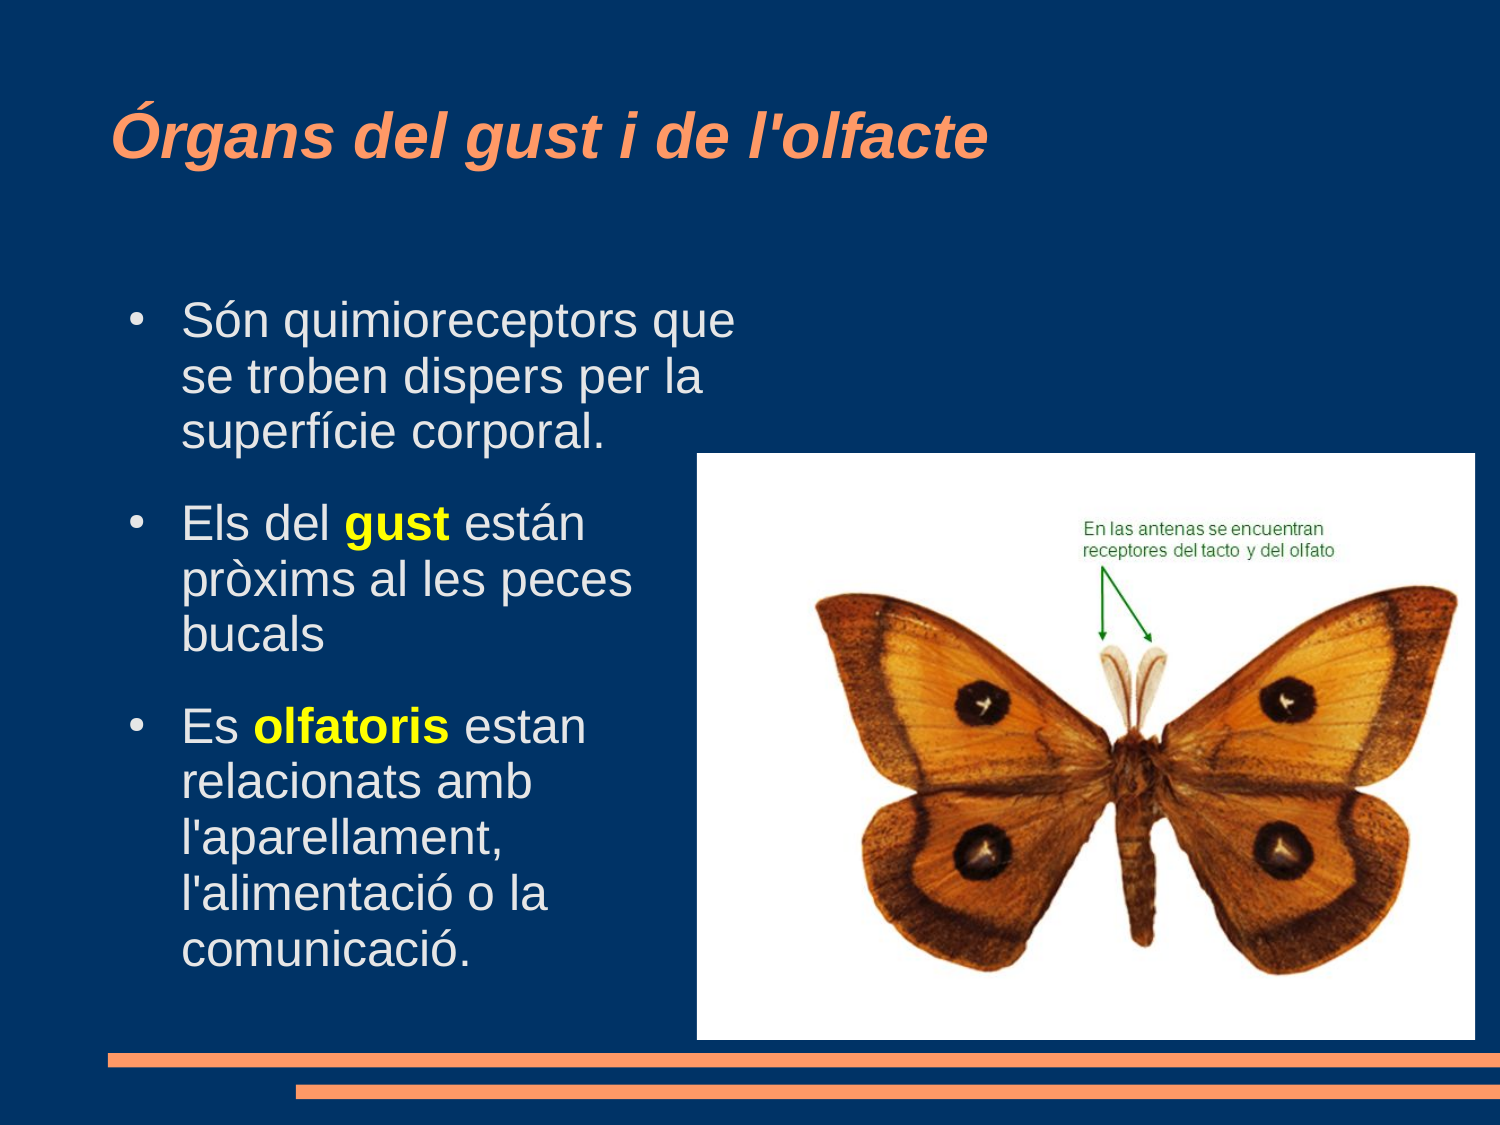

# Órgans del gust i de l'olfacte
Són quimioreceptors que se troben dispers per la superfície corporal.
Els del gust están pròxims al les peces bucals
Es olfatoris estan relacionats amb l'aparellament, l'alimentació o la comunicació.